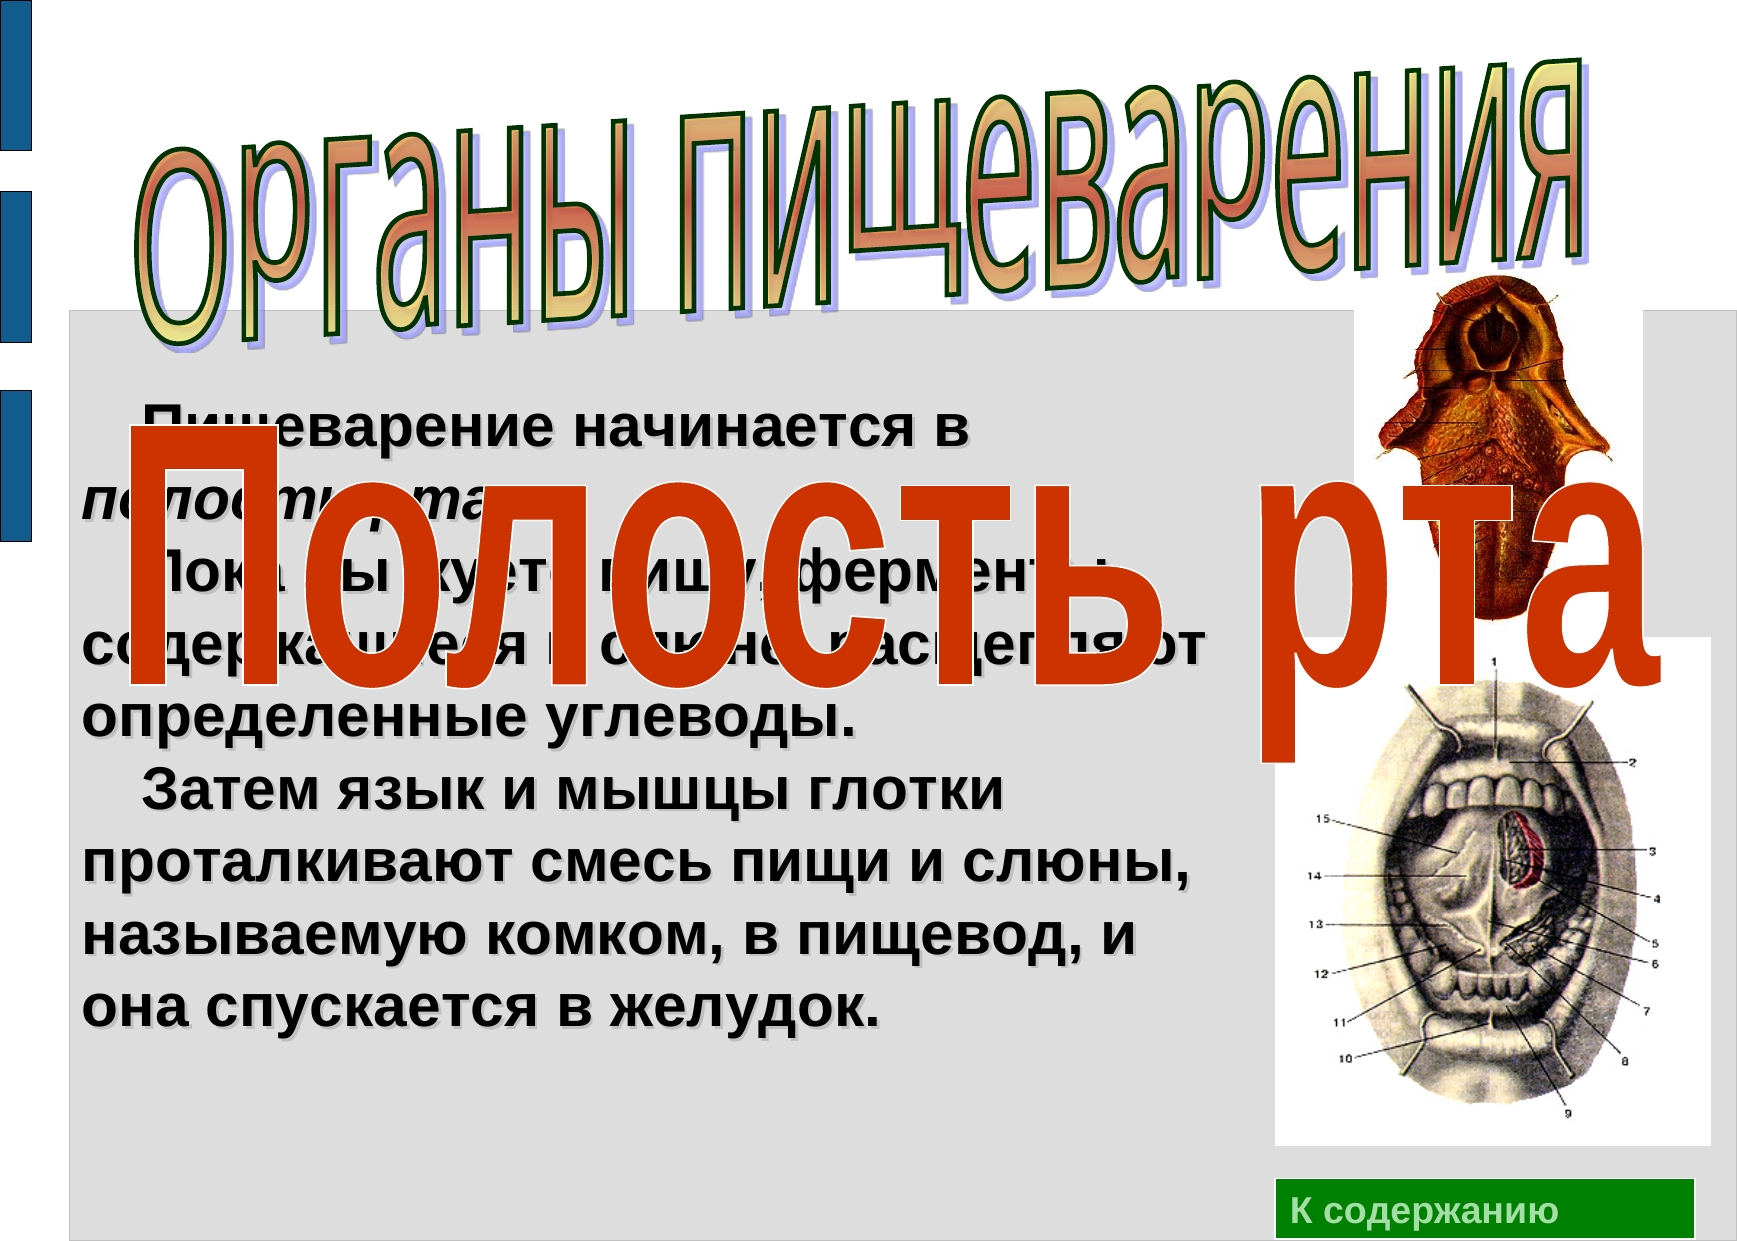

Органы пищеварения
Пищеварение начинается в полости рта.
Пока вы жуете пищу, ферменты, содержащиеся в слюне, расщепляют определенные углеводы.
Затем язык и мышцы глотки проталкивают смесь пищи и слюны, называемую комком, в пищевод, и она спускается в желудок.
Полость рта
К содержанию